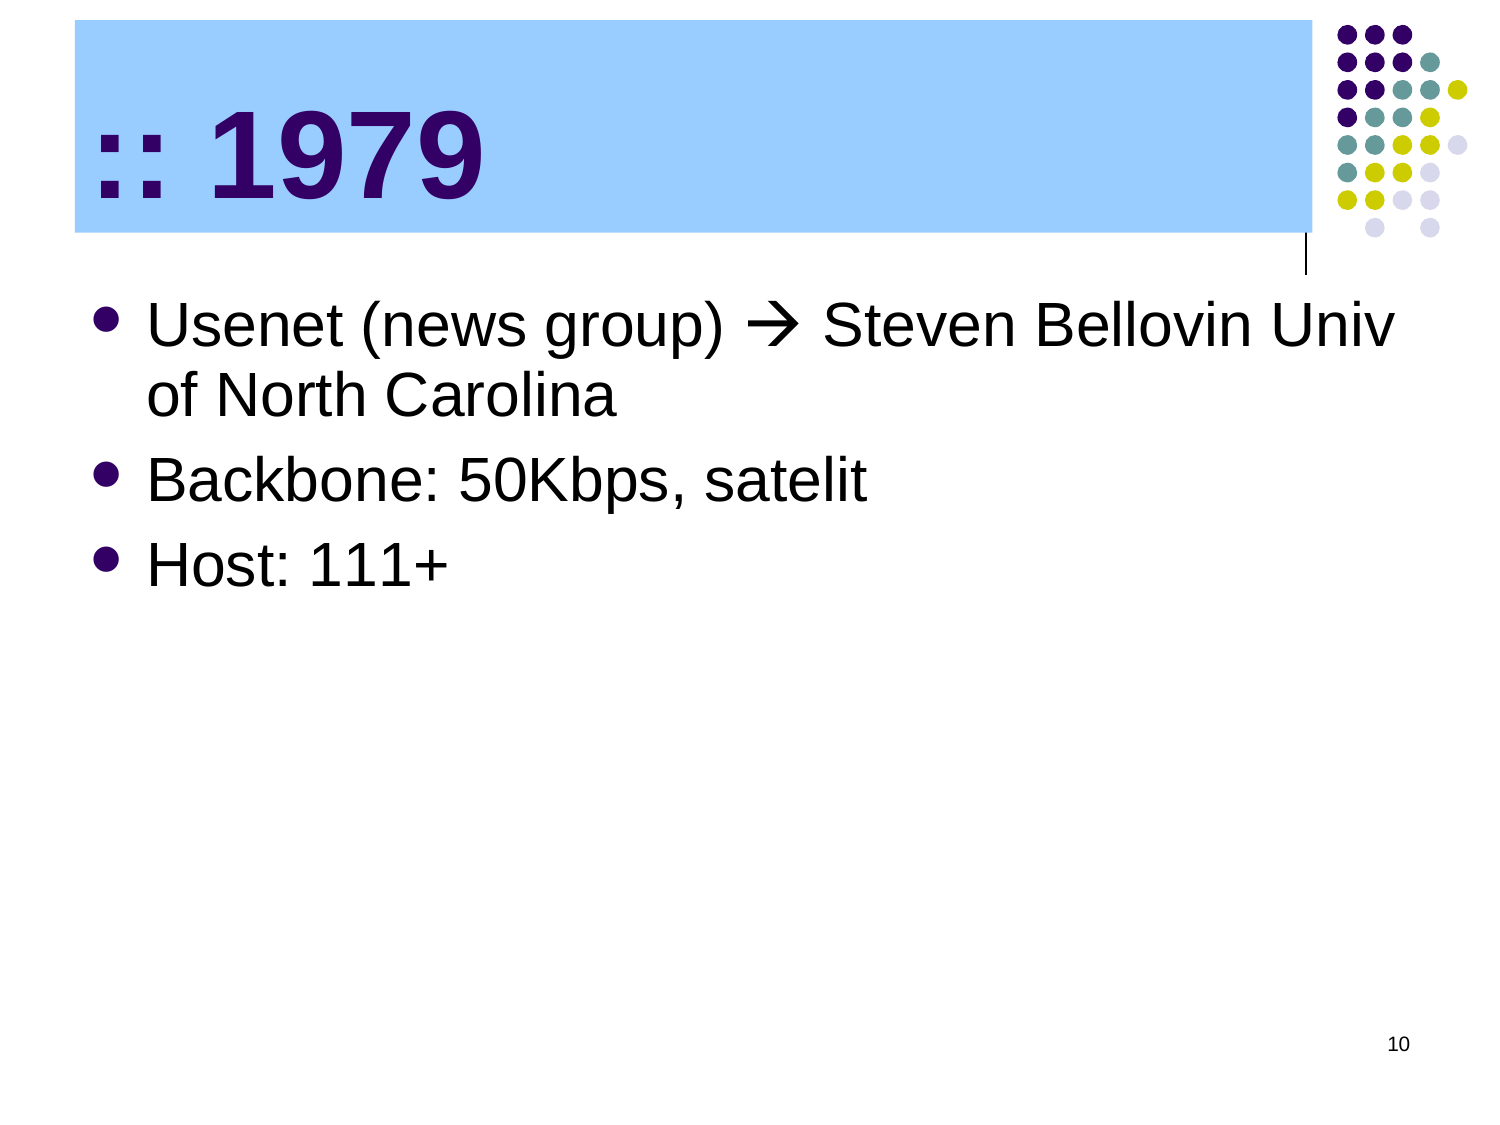

# :: 1979
Usenet (news group)  Steven Bellovin Univ of North Carolina
Backbone: 50Kbps, satelit
Host: 111+
10